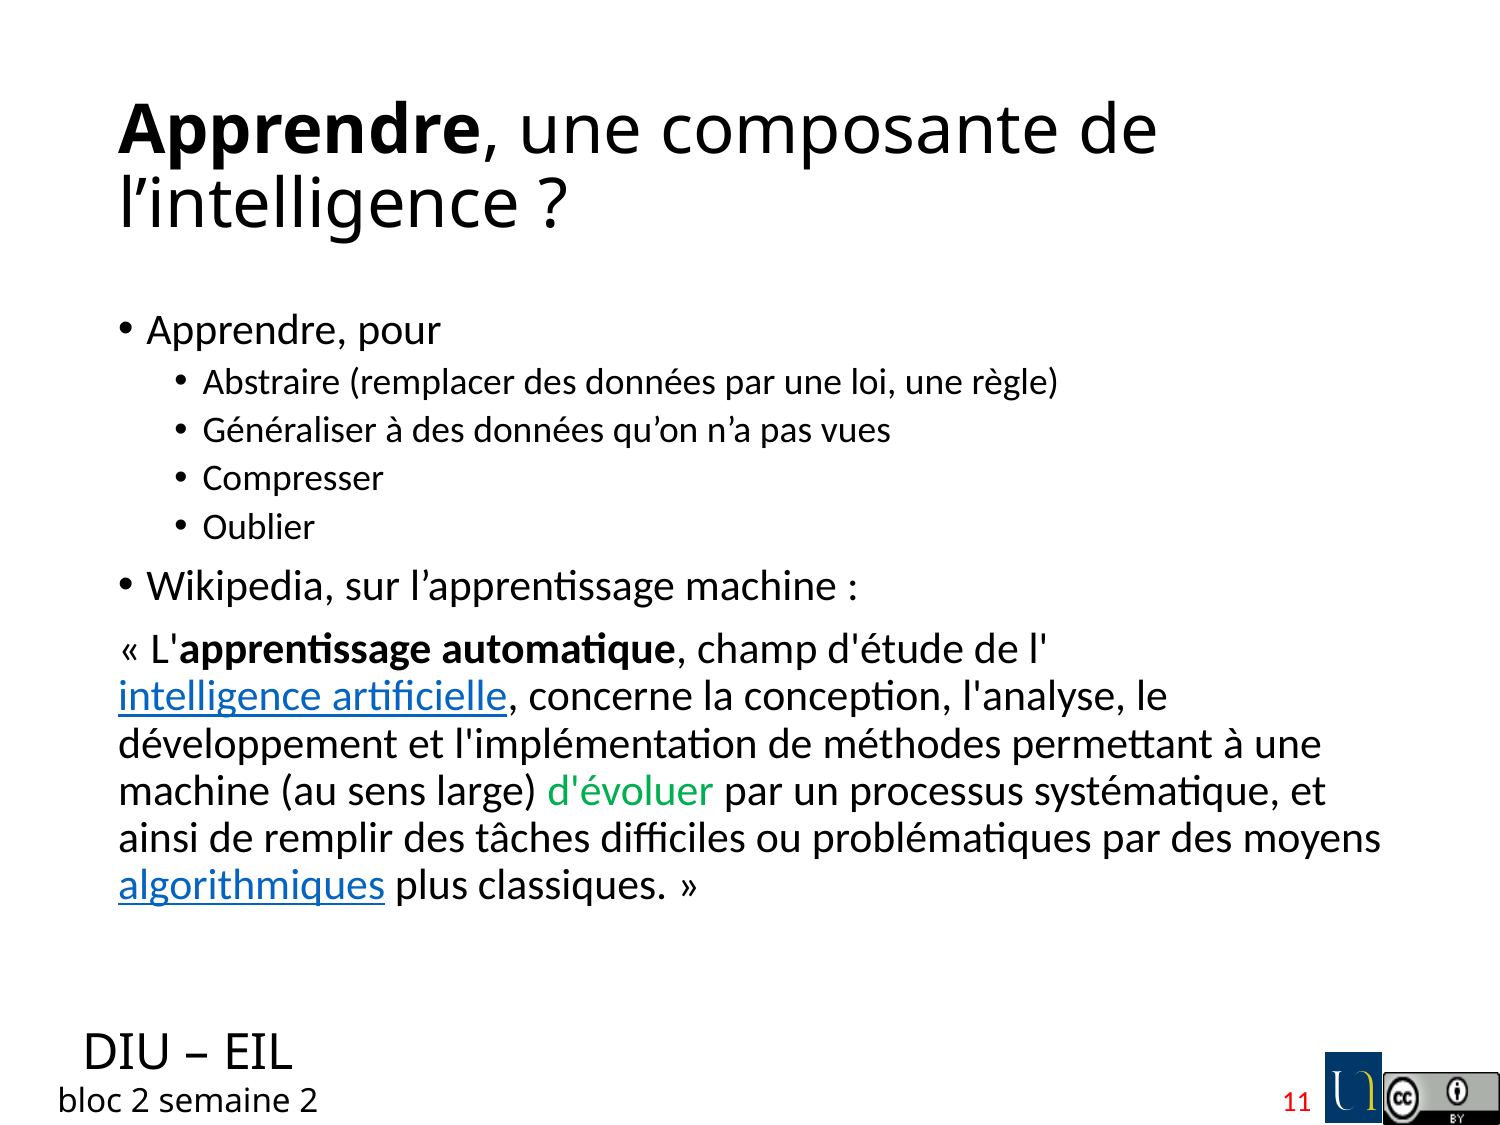

# Apprendre, une composante de l’intelligence ?
Apprendre, pour
Abstraire (remplacer des données par une loi, une règle)
Généraliser à des données qu’on n’a pas vues
Compresser
Oublier
Wikipedia, sur l’apprentissage machine :
« L'apprentissage automatique, champ d'étude de l'intelligence artificielle, concerne la conception, l'analyse, le développement et l'implémentation de méthodes permettant à une machine (au sens large) d'évoluer par un processus systématique, et ainsi de remplir des tâches difficiles ou problématiques par des moyens algorithmiques plus classiques. »